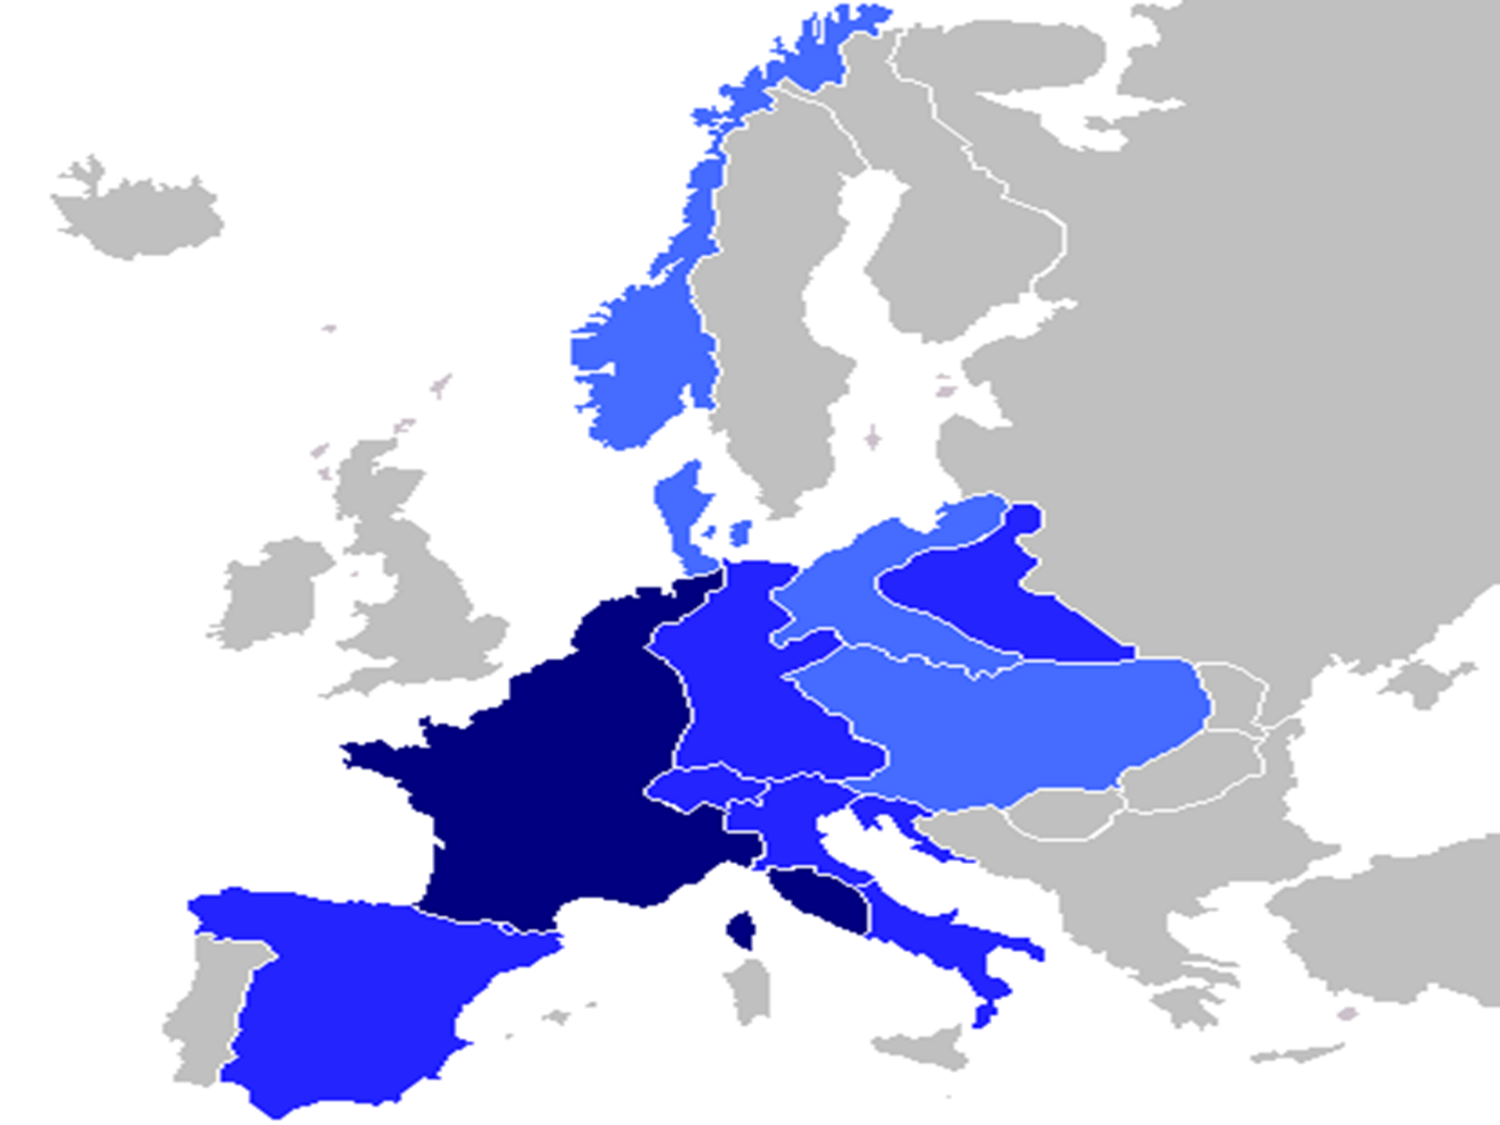

# GLAVNE VOJNE
TRIJE CESARJI 1805
PRUSKO-FRANCOSKA VOJNA1806-1807
PIRENEJSKI POLOTOK 1807
AVSTRIJSKA VSTAJA 1809-1810
PRUSKA VOJNA 1812-1813
WATERLOO